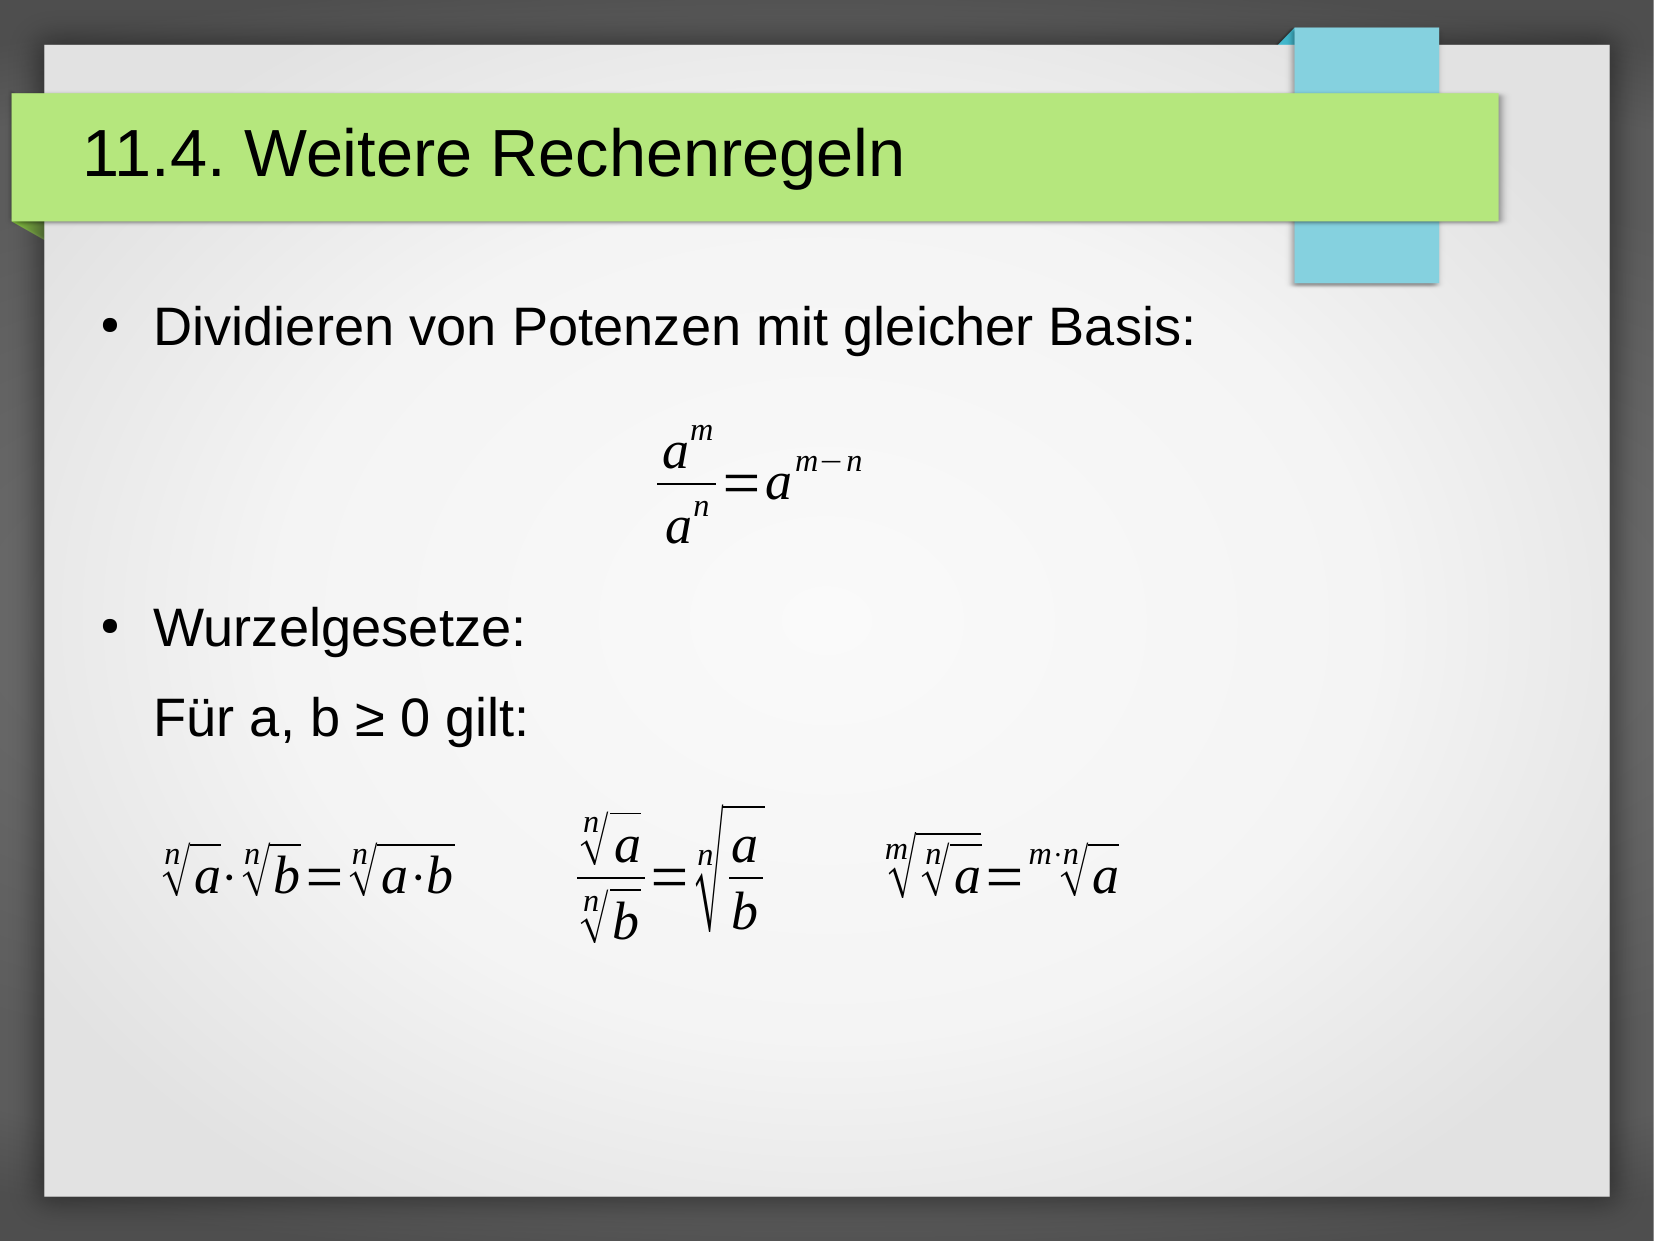

11.4. Weitere Rechenregeln
# Dividieren von Potenzen mit gleicher Basis:
Wurzelgesetze:
Für a, b ≥ 0 gilt: